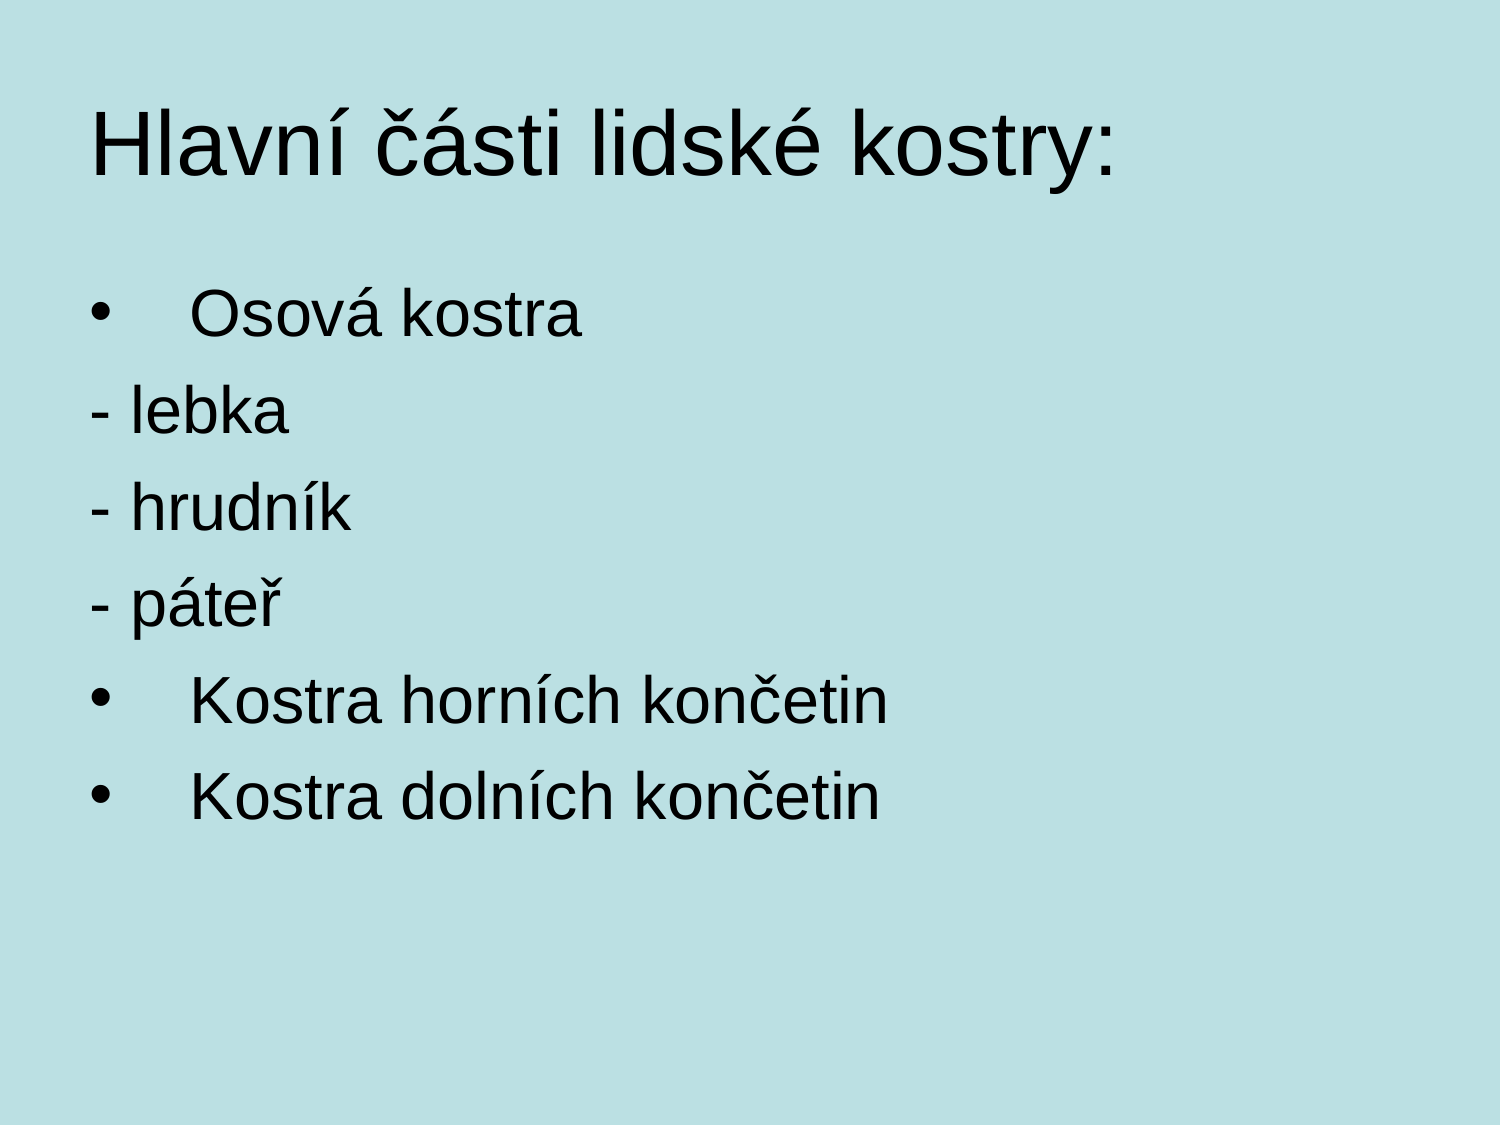

# Hlavní části lidské kostry:
Osová kostra
- lebka
- hrudník
- páteř
Kostra horních končetin
Kostra dolních končetin